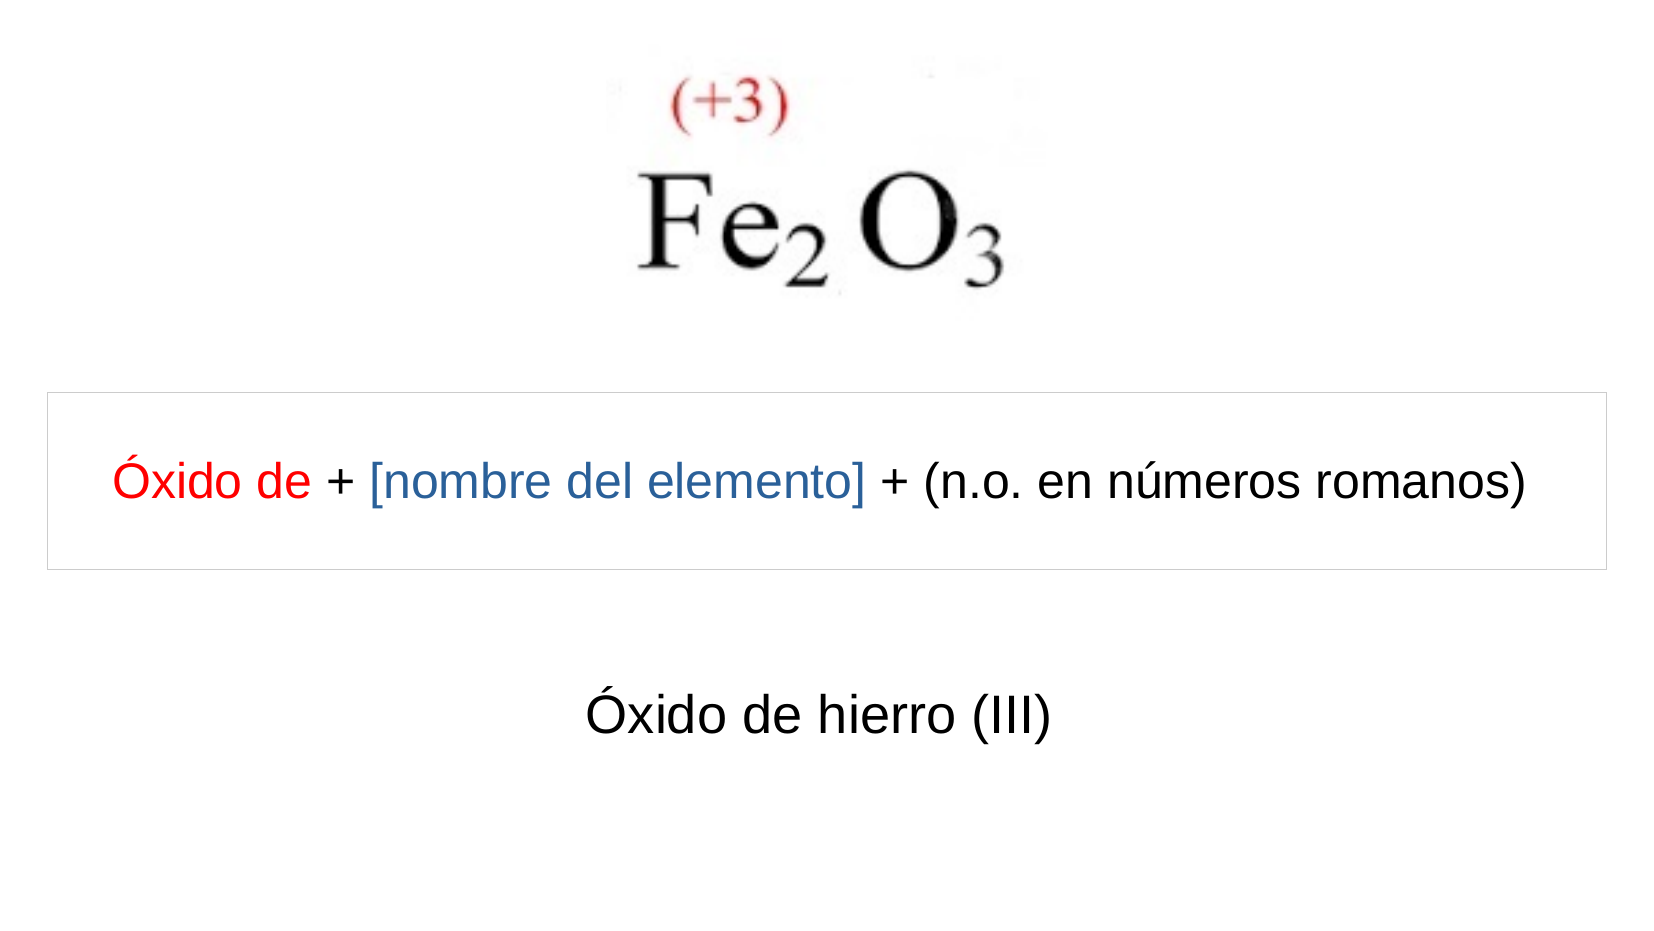

# Óxido de + [nombre del elemento] + (n.o. en números romanos)
Óxido de hierro (III)